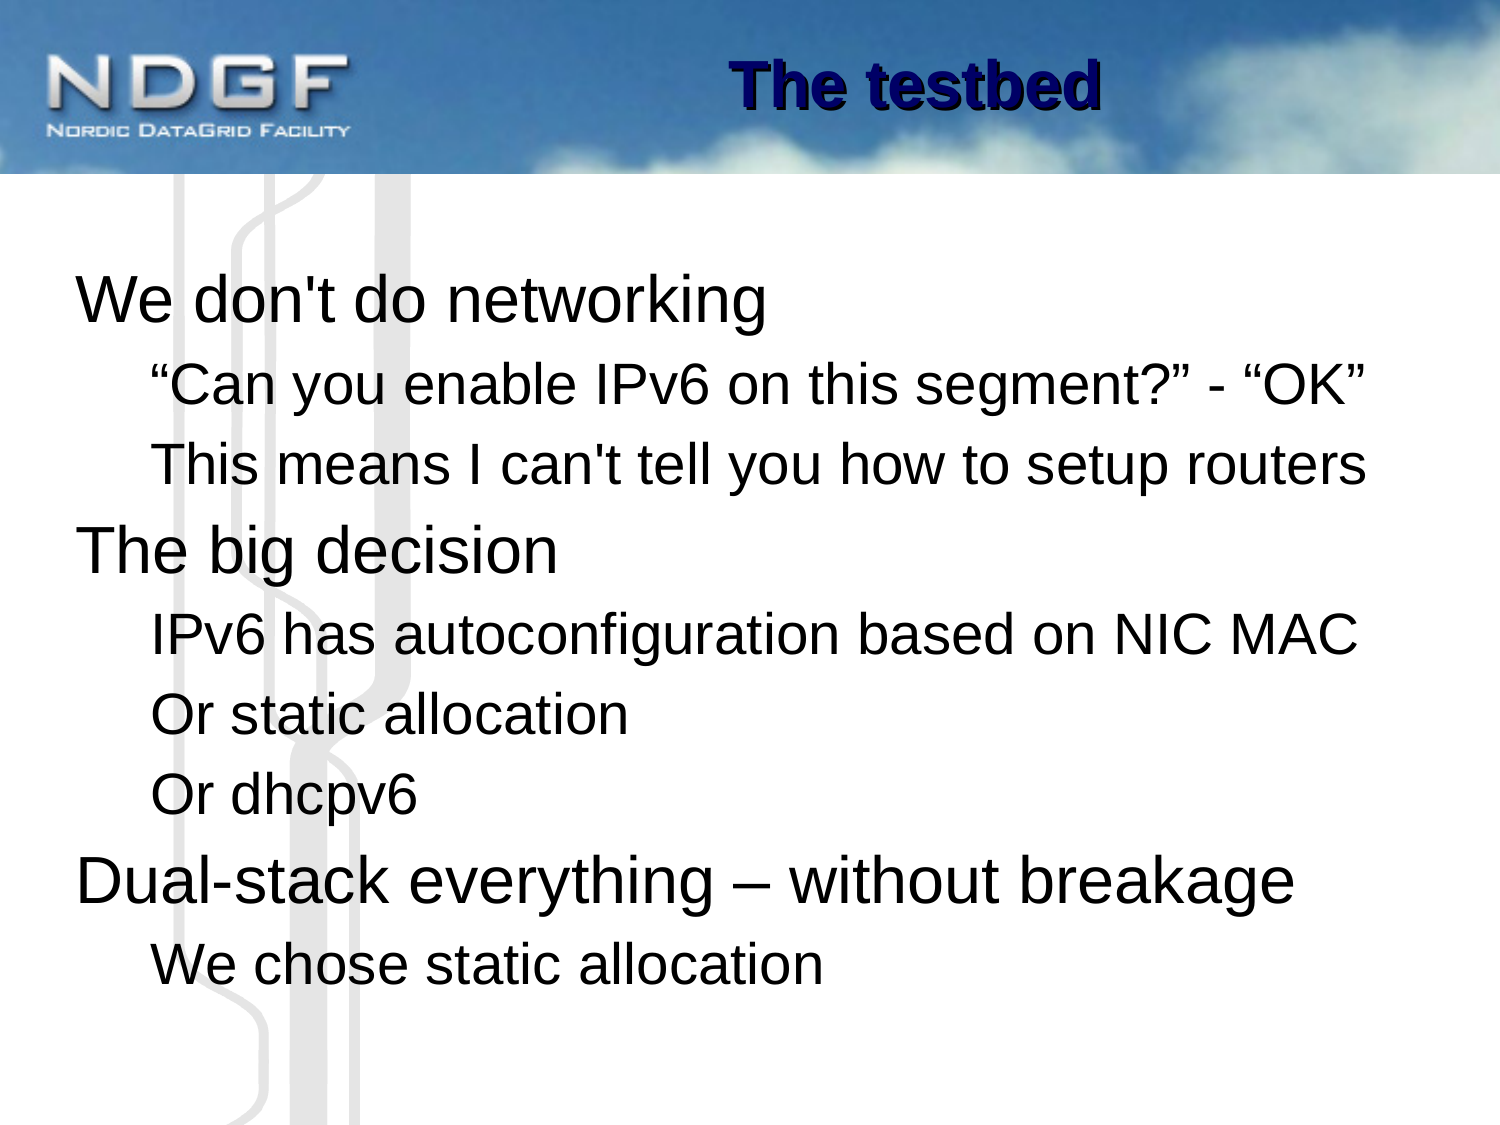

# The testbed
We don't do networking
“Can you enable IPv6 on this segment?” - “OK”
This means I can't tell you how to setup routers
The big decision
IPv6 has autoconfiguration based on NIC MAC
Or static allocation
Or dhcpv6
Dual-stack everything – without breakage
We chose static allocation